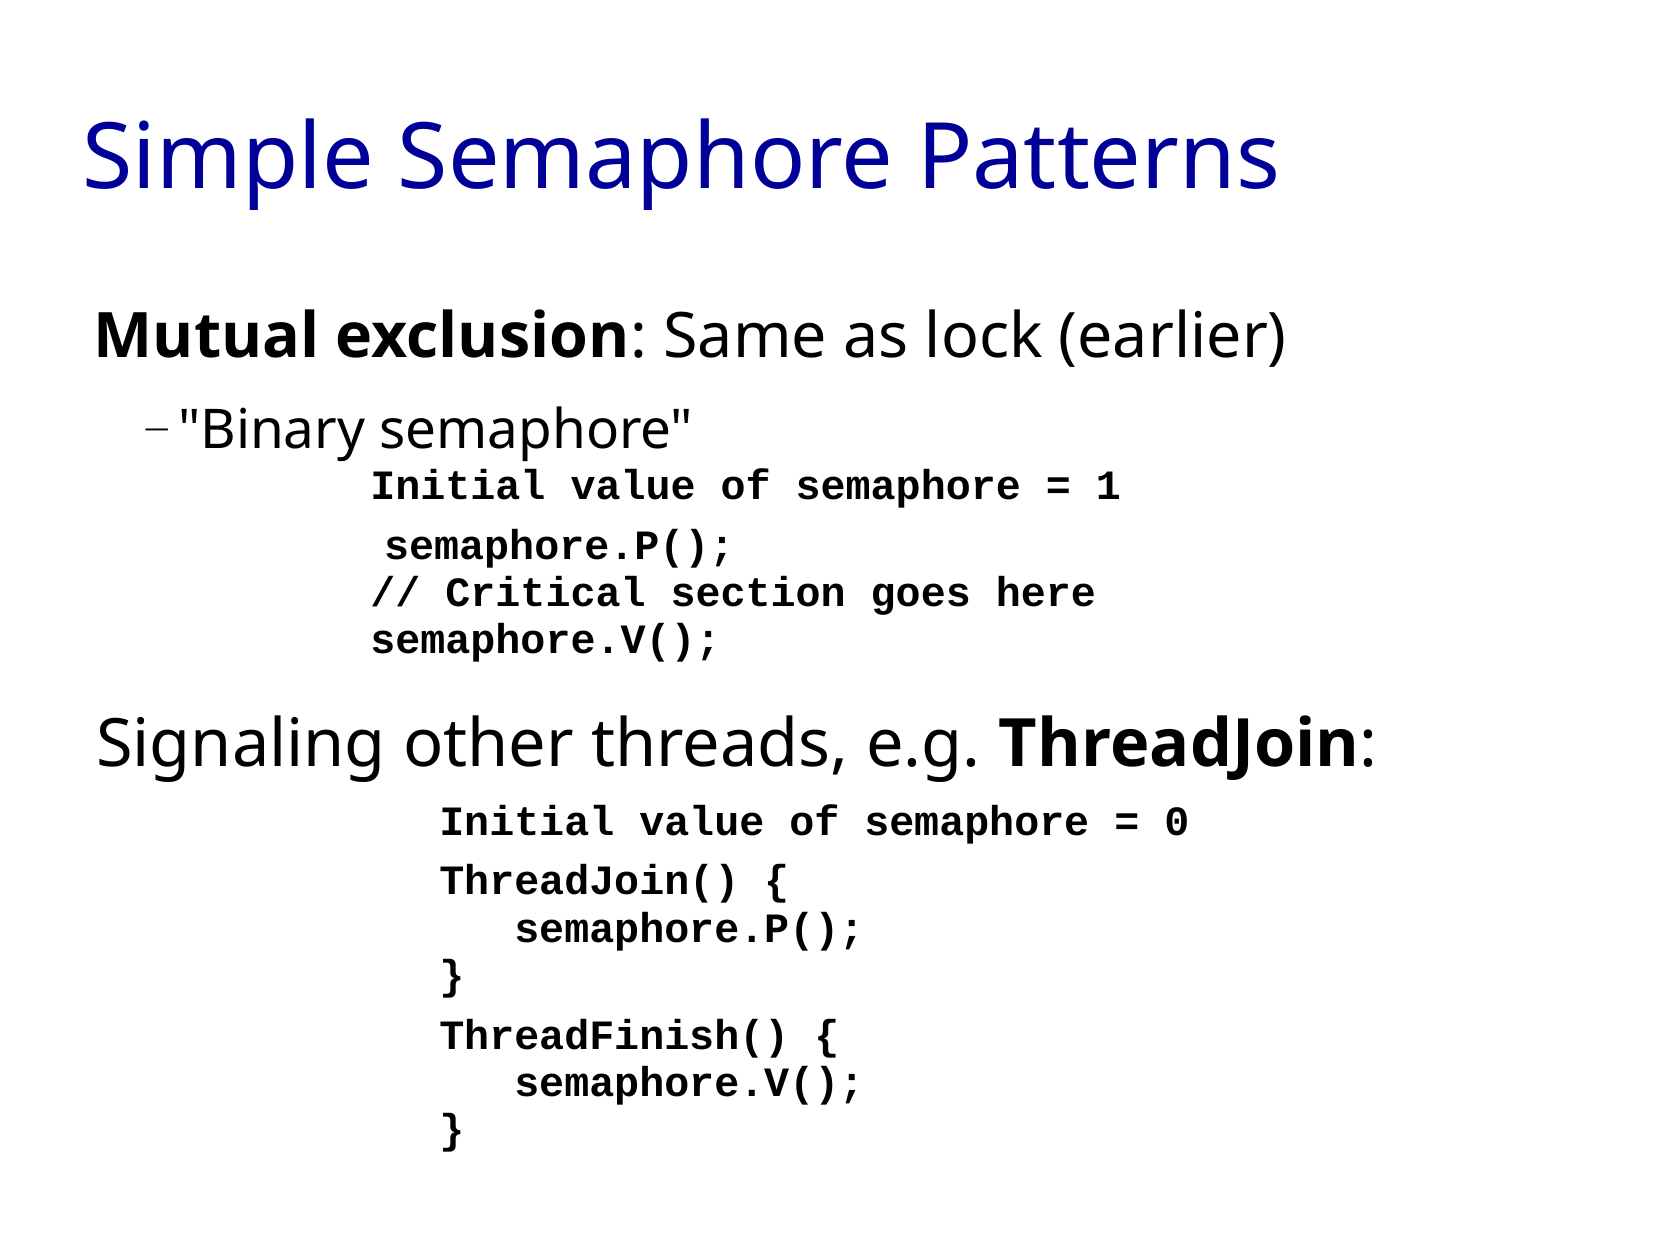

# Simple Semaphore Patterns
Mutual exclusion: Same as lock (earlier)
"Binary semaphore"
		Initial value of semaphore = 1
 semaphore.P();
	// Critical section goes here
	semaphore.V();
Signaling other threads, e.g. ThreadJoin:
		Initial value of semaphore = 0
		ThreadJoin() {
	 semaphore.P();
	}
		ThreadFinish() {
	 semaphore.V();
	}